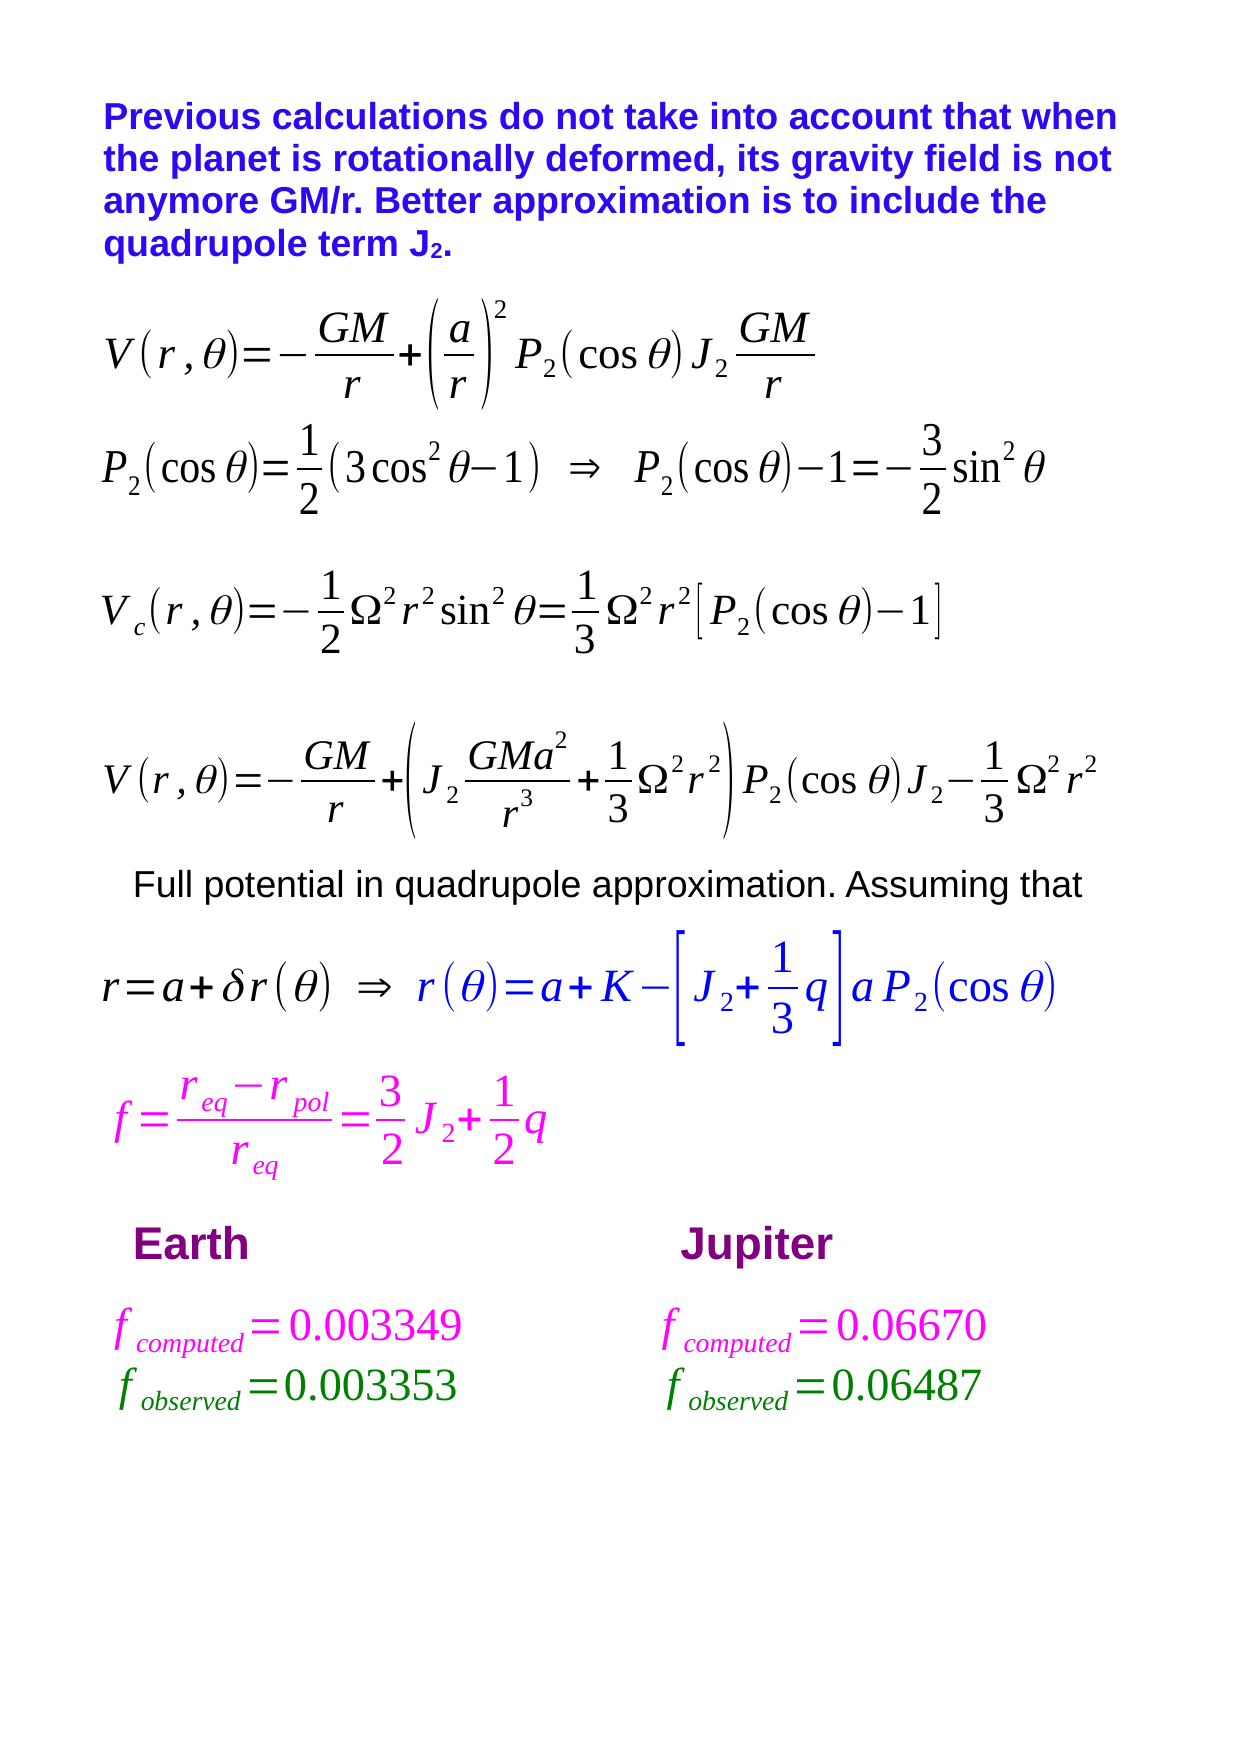

Previous calculations do not take into account that when the planet is rotationally deformed, its gravity field is not anymore GM/r. Better approximation is to include the quadrupole term J2.
Full potential in quadrupole approximation. Assuming that
Jupiter
Earth